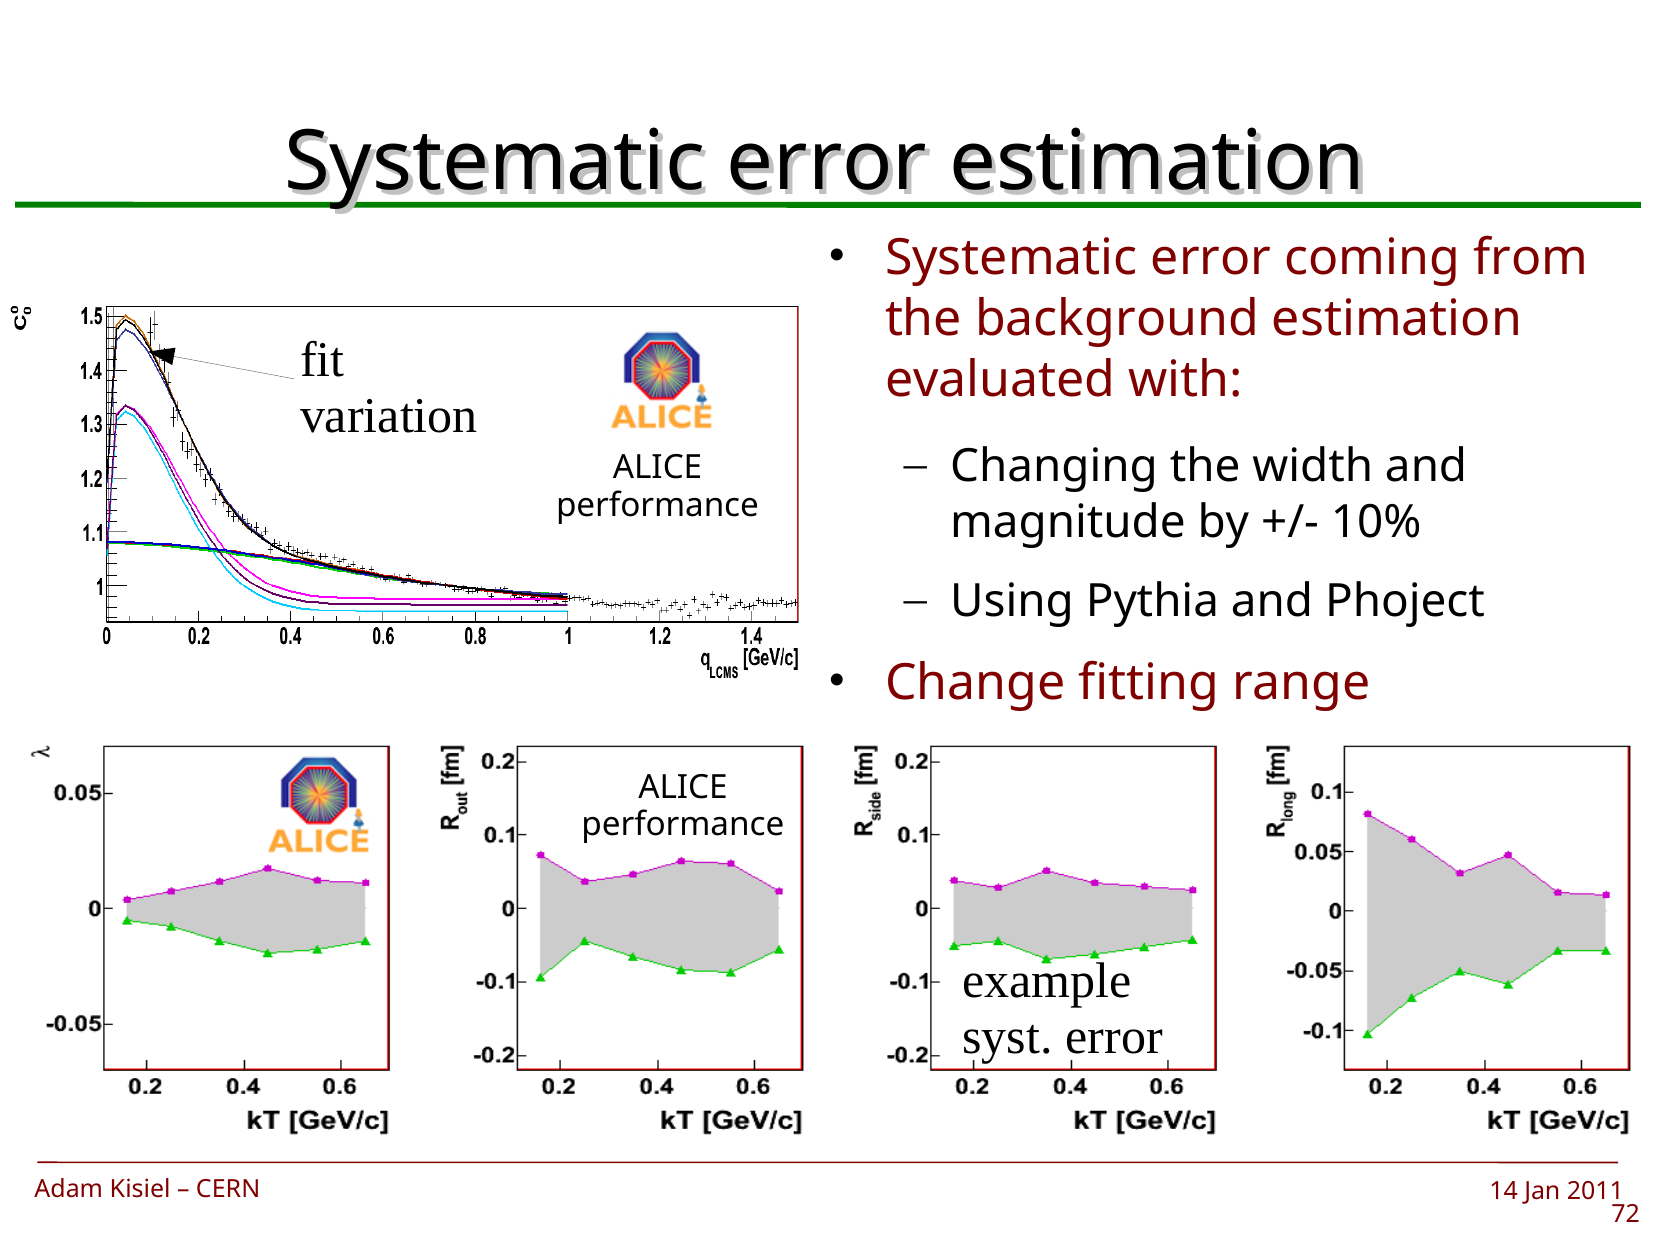

# Systematic error estimation
Systematic error coming from the background estimation evaluated with:
Changing the width and magnitude by +/- 10%
Using Pythia and Phoject
Change fitting range
fit
variation
ALICE
performance
ALICE
performance
example
syst. error